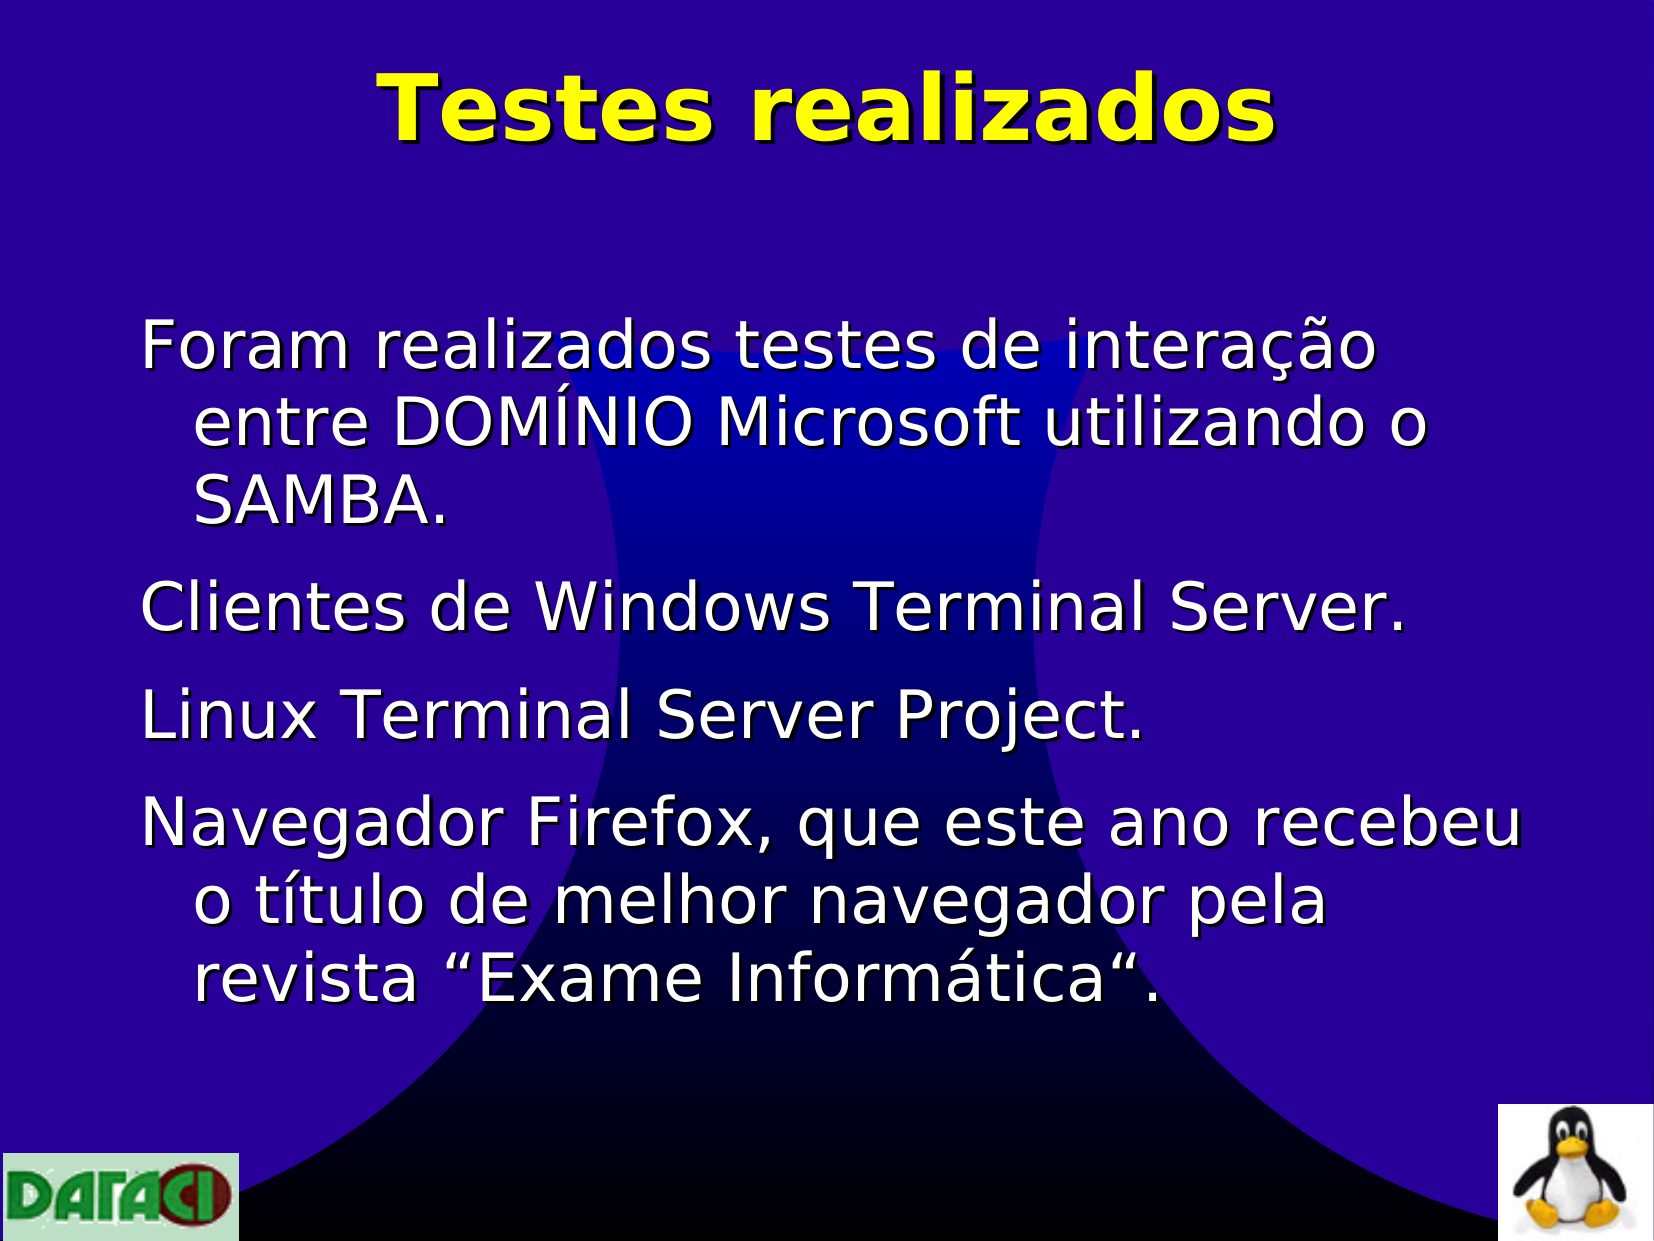

# Testes realizados
Foram realizados testes de interação entre DOMÍNIO Microsoft utilizando o SAMBA.
Clientes de Windows Terminal Server.
Linux Terminal Server Project.
Navegador Firefox, que este ano recebeu o título de melhor navegador pela revista “Exame Informática“.